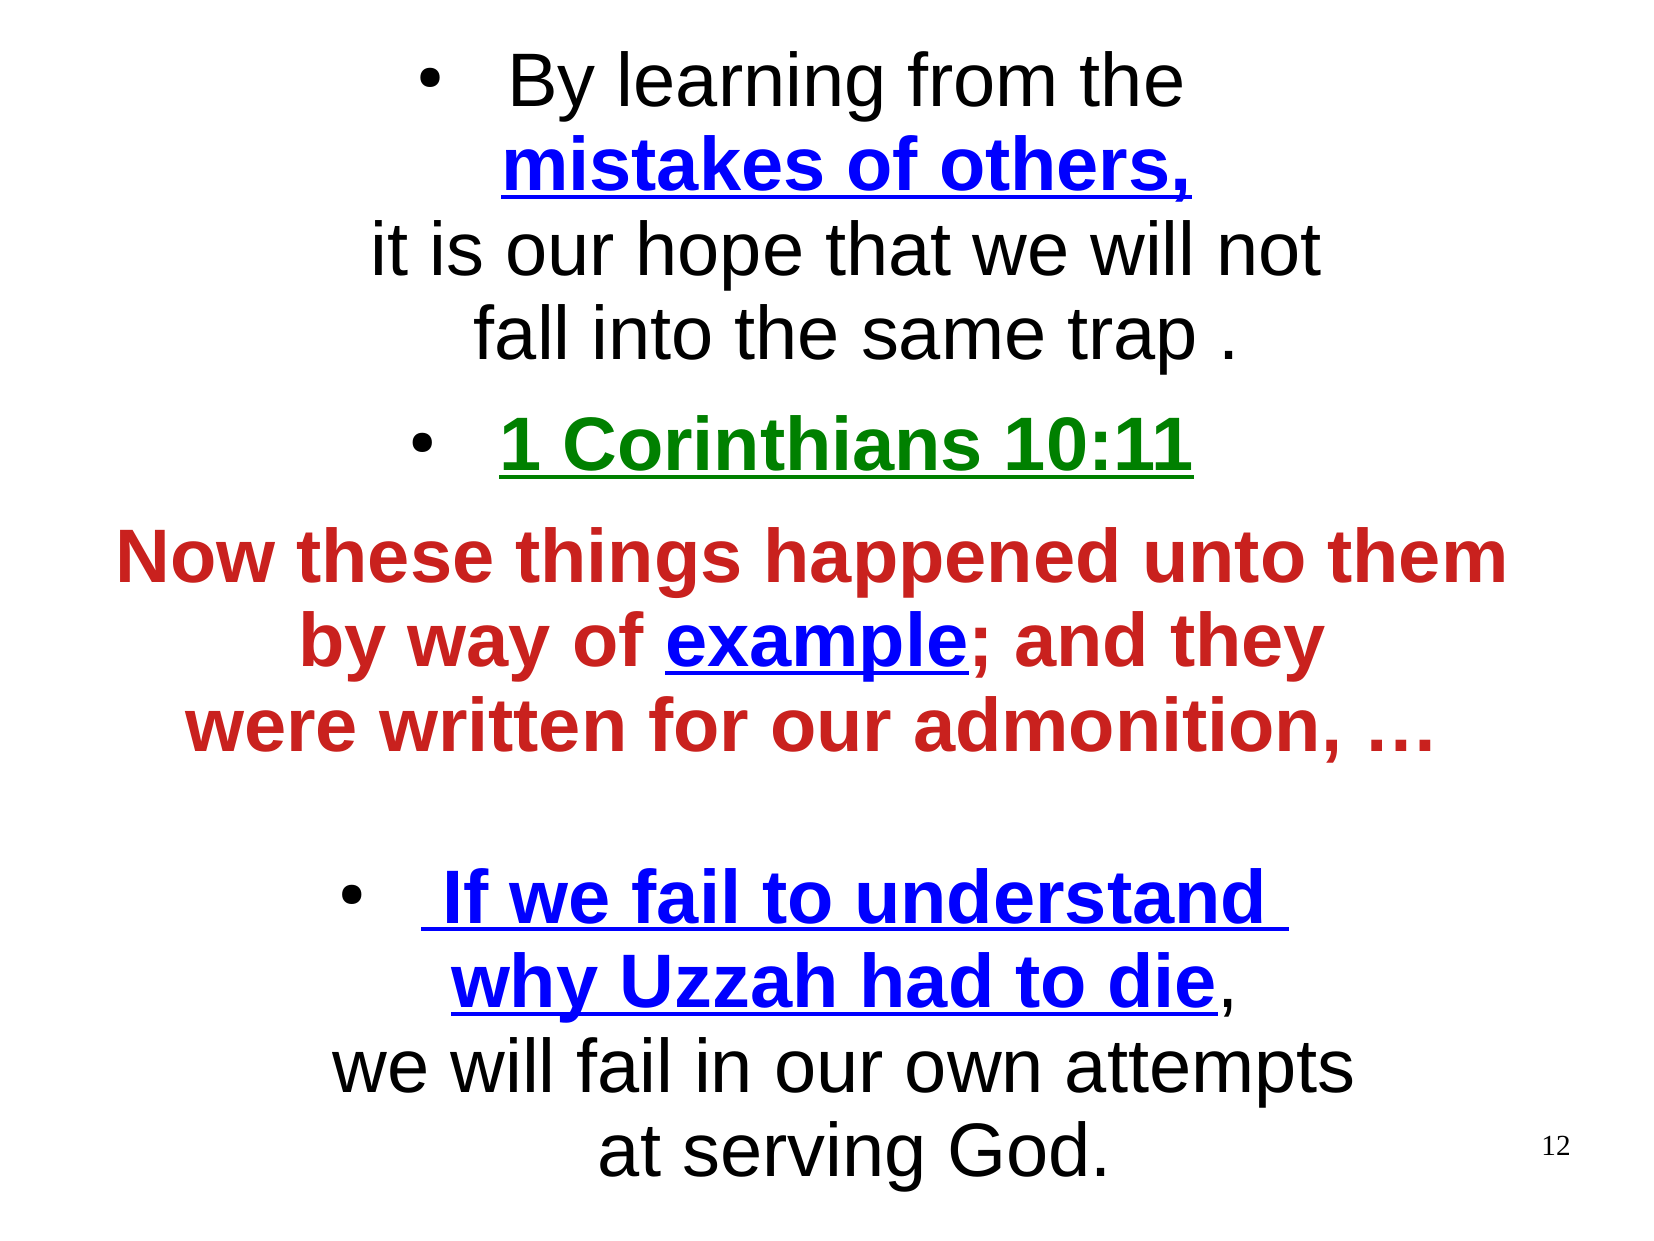

# By learning from the mistakes of others, it is our hope that we will not fall into the same trap .
1 Corinthians 10:11
Now these things happened unto them
by way of example; and they
were written for our admonition, …
 If we fail to understand
why Uzzah had to die,
we will fail in our own attempts
at serving God.
12